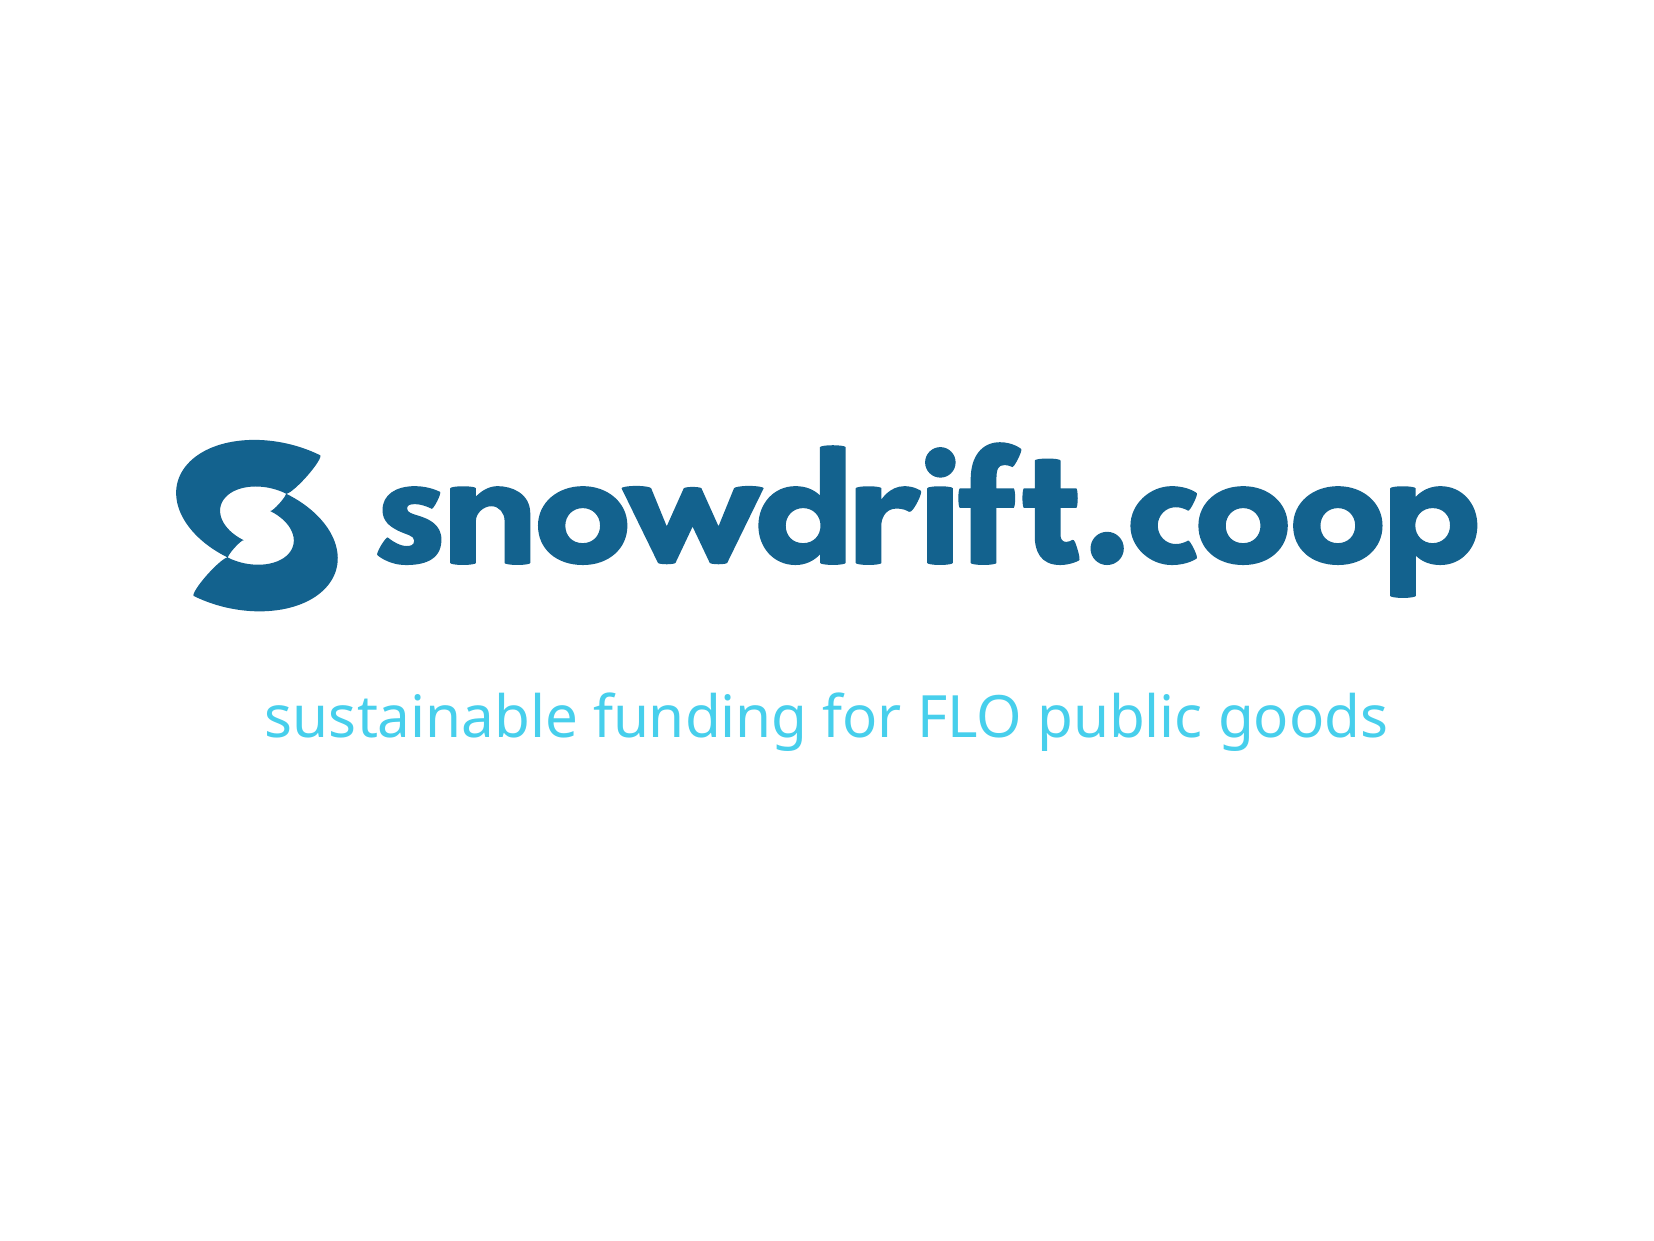

# sustainable funding for FLO public goods